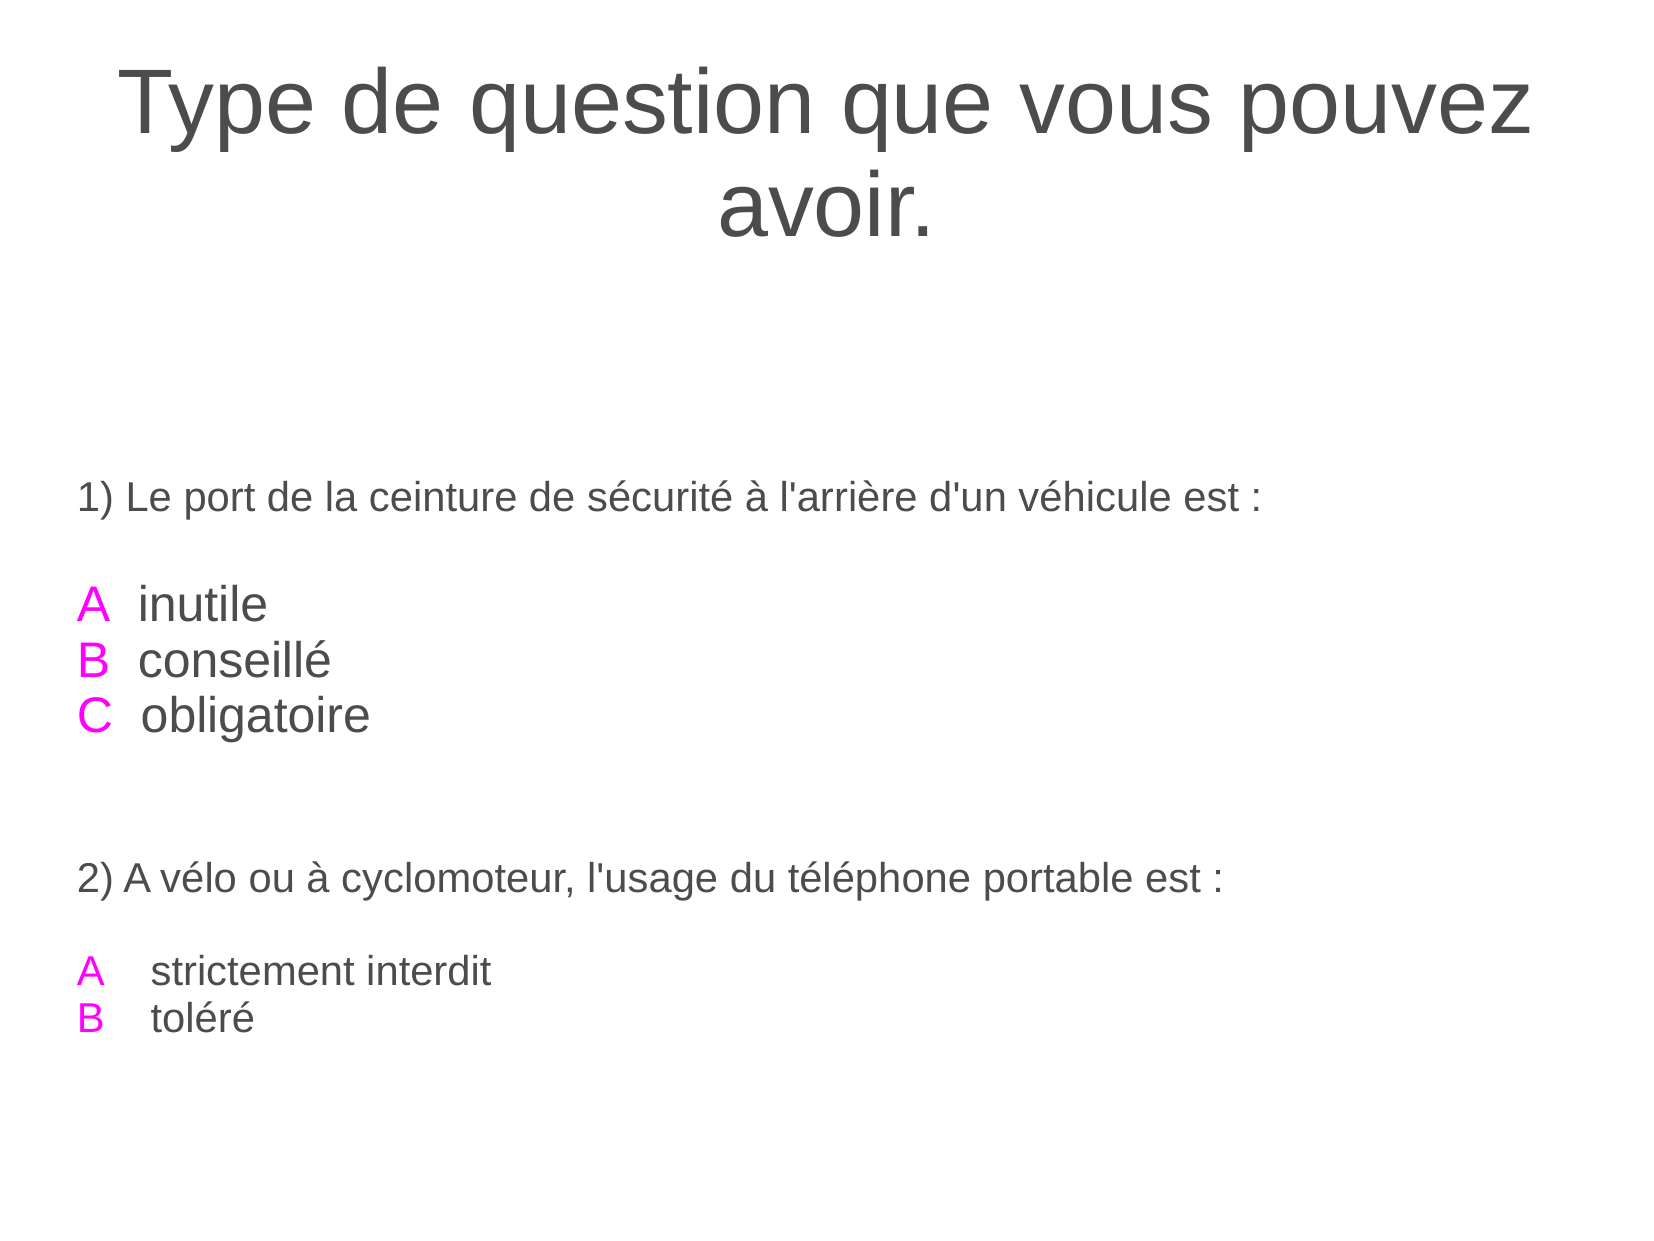

Type de question que vous pouvez avoir.
# 1) Le port de la ceinture de sécurité à l'arrière d'un véhicule est :
A inutile
B conseillé
C obligatoire
2) A vélo ou à cyclomoteur, l'usage du téléphone portable est :
A 	strictement interdit
B 	toléré